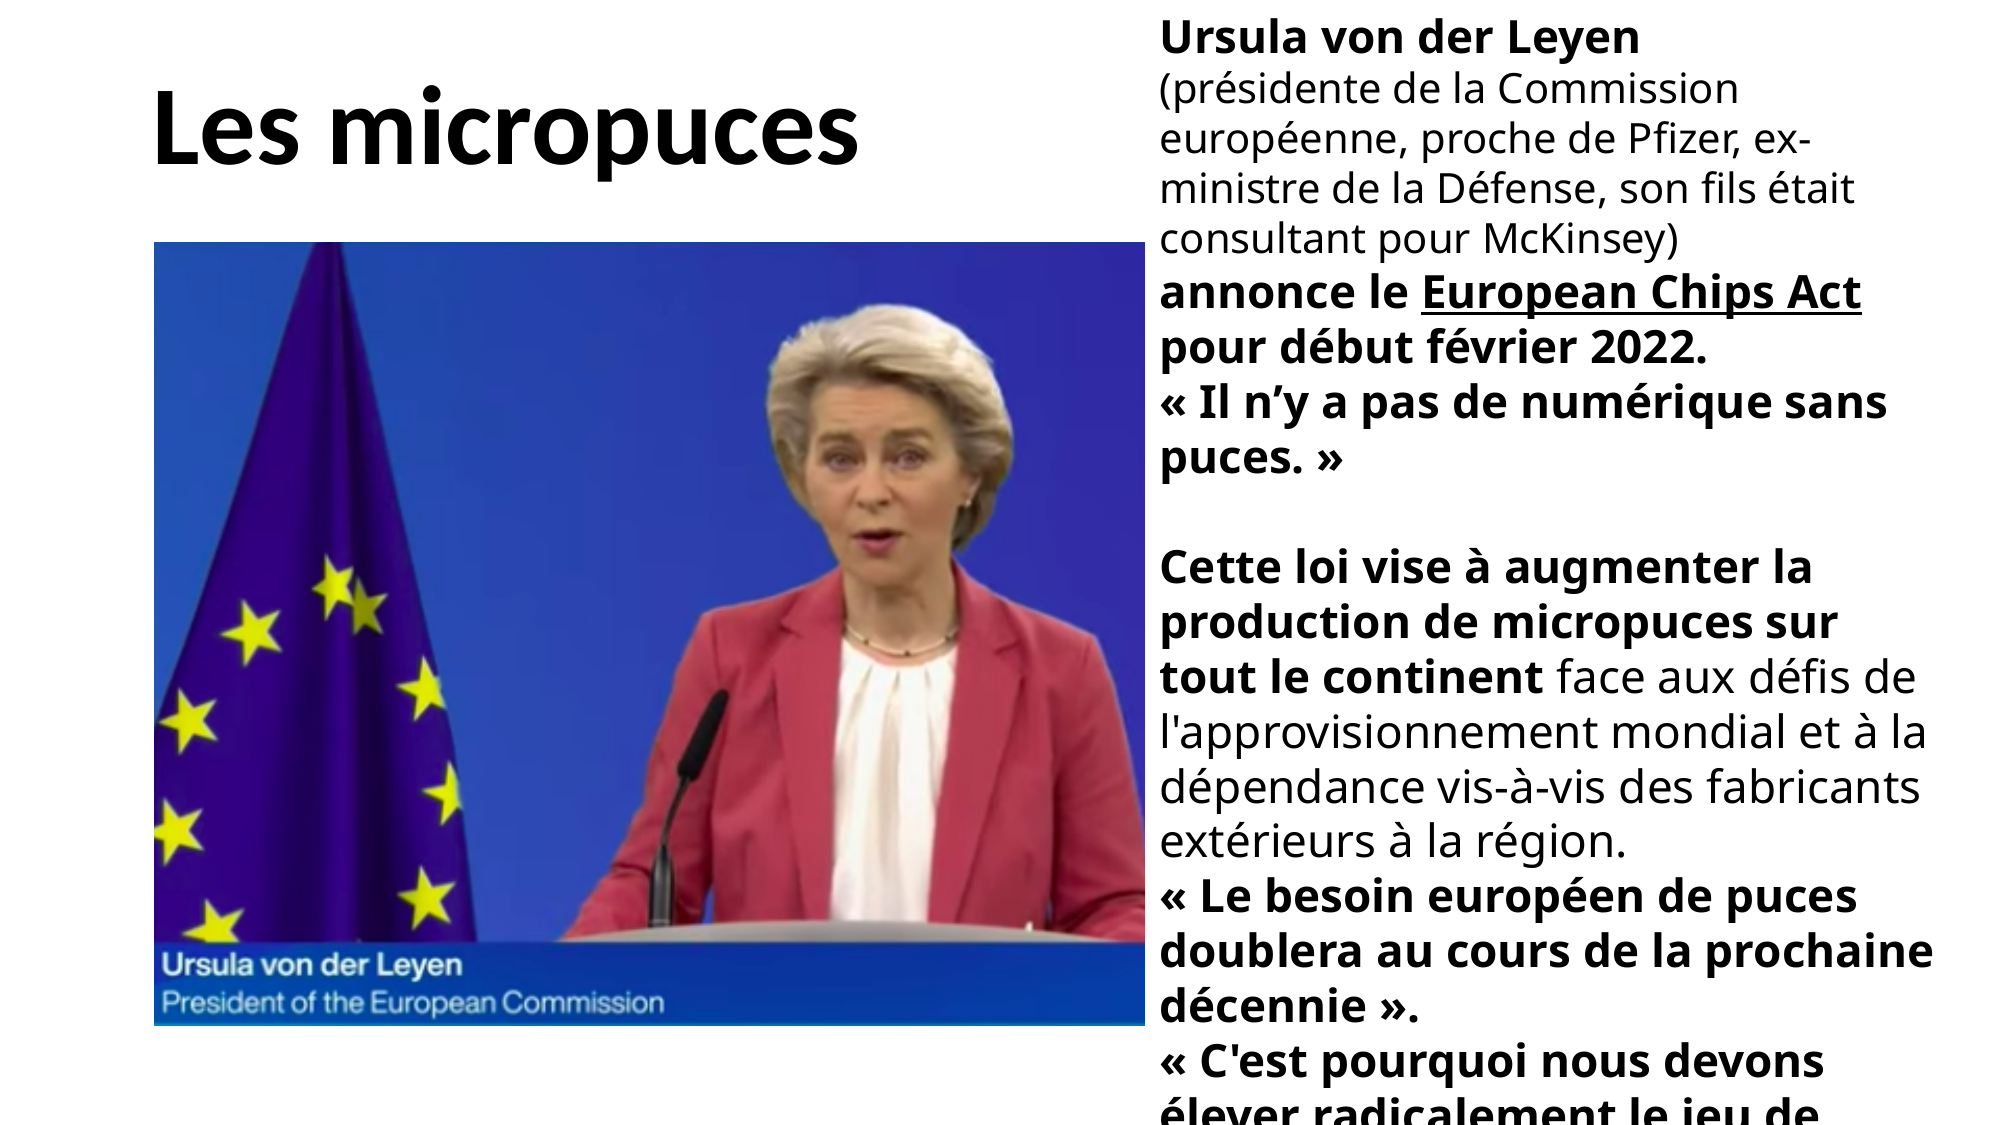

Ursula von der Leyen
(présidente de la Commission européenne, proche de Pfizer, ex-ministre de la Défense, son fils était consultant pour McKinsey)
annonce le European Chips Act pour début février 2022.
« Il n’y a pas de numérique sans puces. »
Cette loi vise à augmenter la production de micropuces sur tout le continent face aux défis de l'approvisionnement mondial et à la dépendance vis-à-vis des fabricants extérieurs à la région.
« Le besoin européen de puces doublera au cours de la prochaine décennie ».
« C'est pourquoi nous devons élever radicalement le jeu de l'Europe sur le développement, la production et l'utilisation de cette technologie clé. »
# Les micropuces